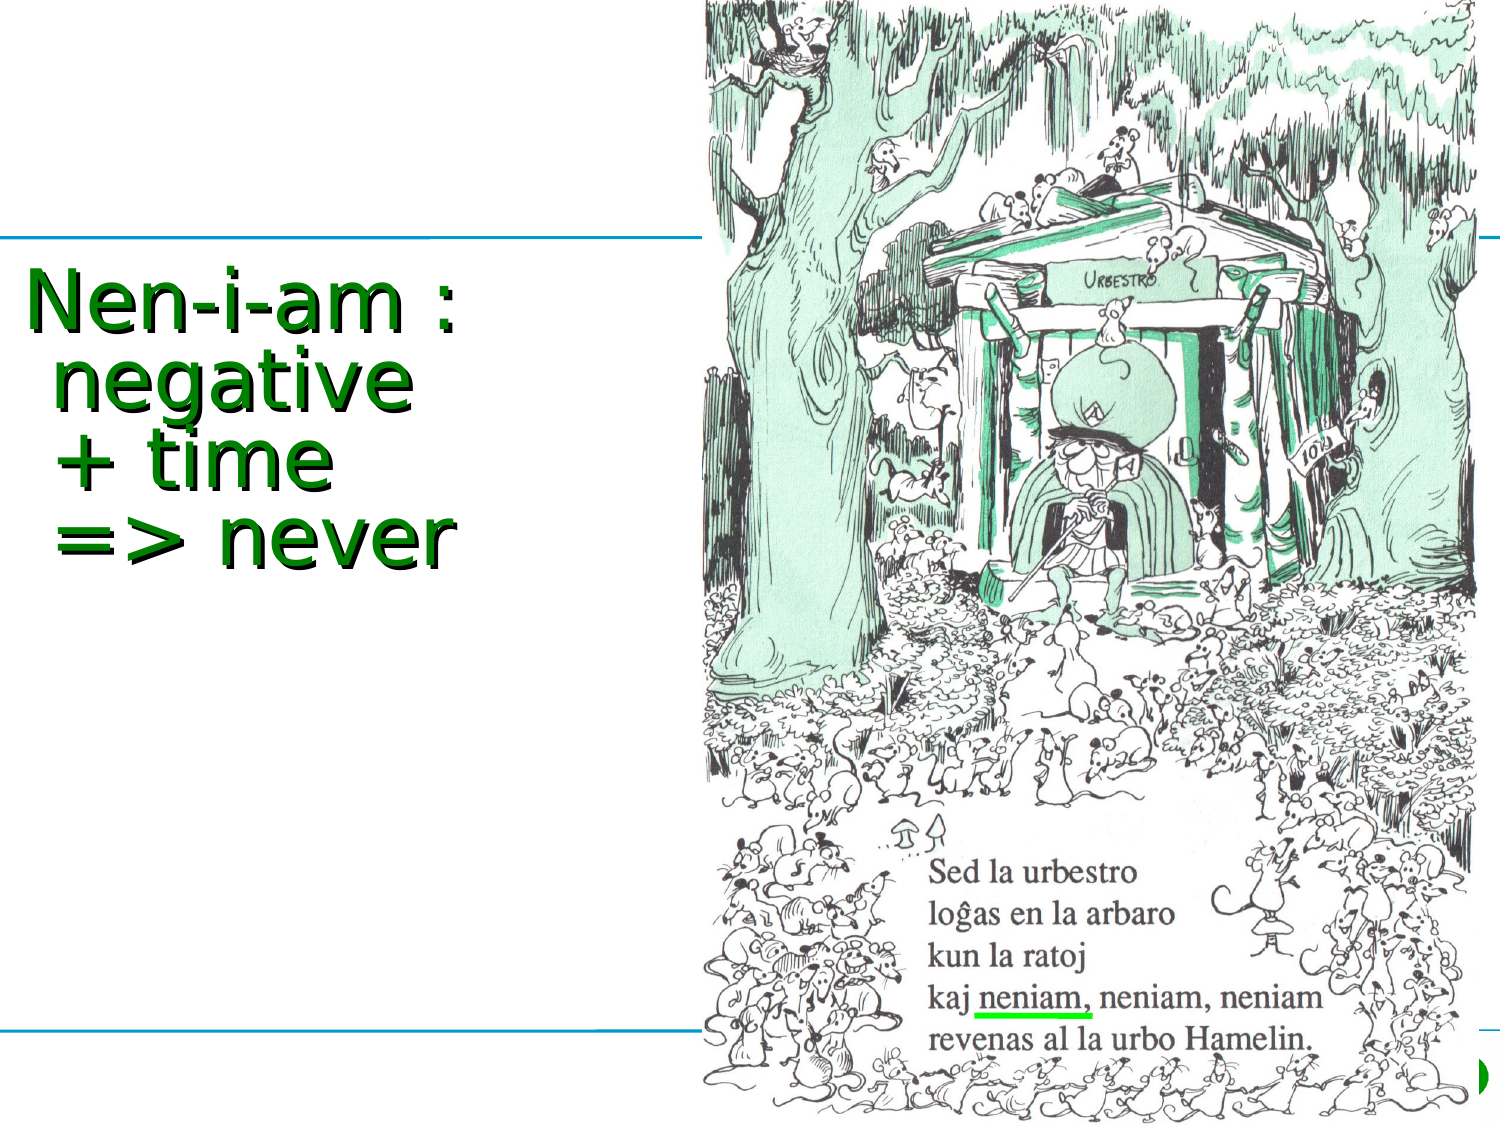

# Nen-i-am : negative + time => never